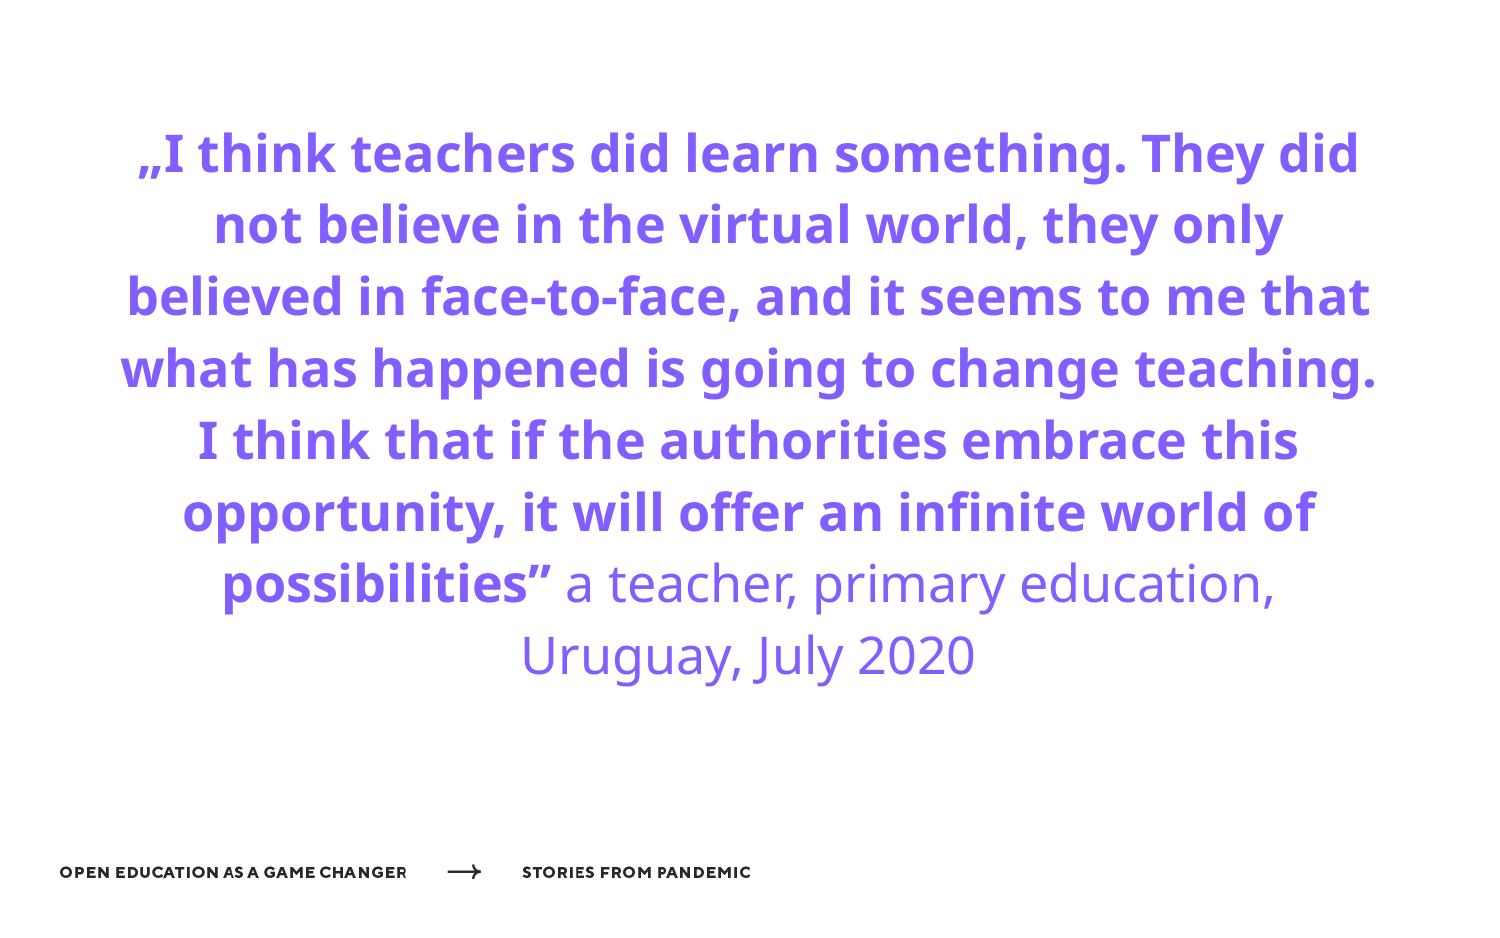

# „I think teachers did learn something. They did not believe in the virtual world, they only believed in face-to-face, and it seems to me that what has happened is going to change teaching. I think that if the authorities embrace this opportunity, it will offer an infinite world of possibilities” a teacher, primary education, Uruguay, July 2020